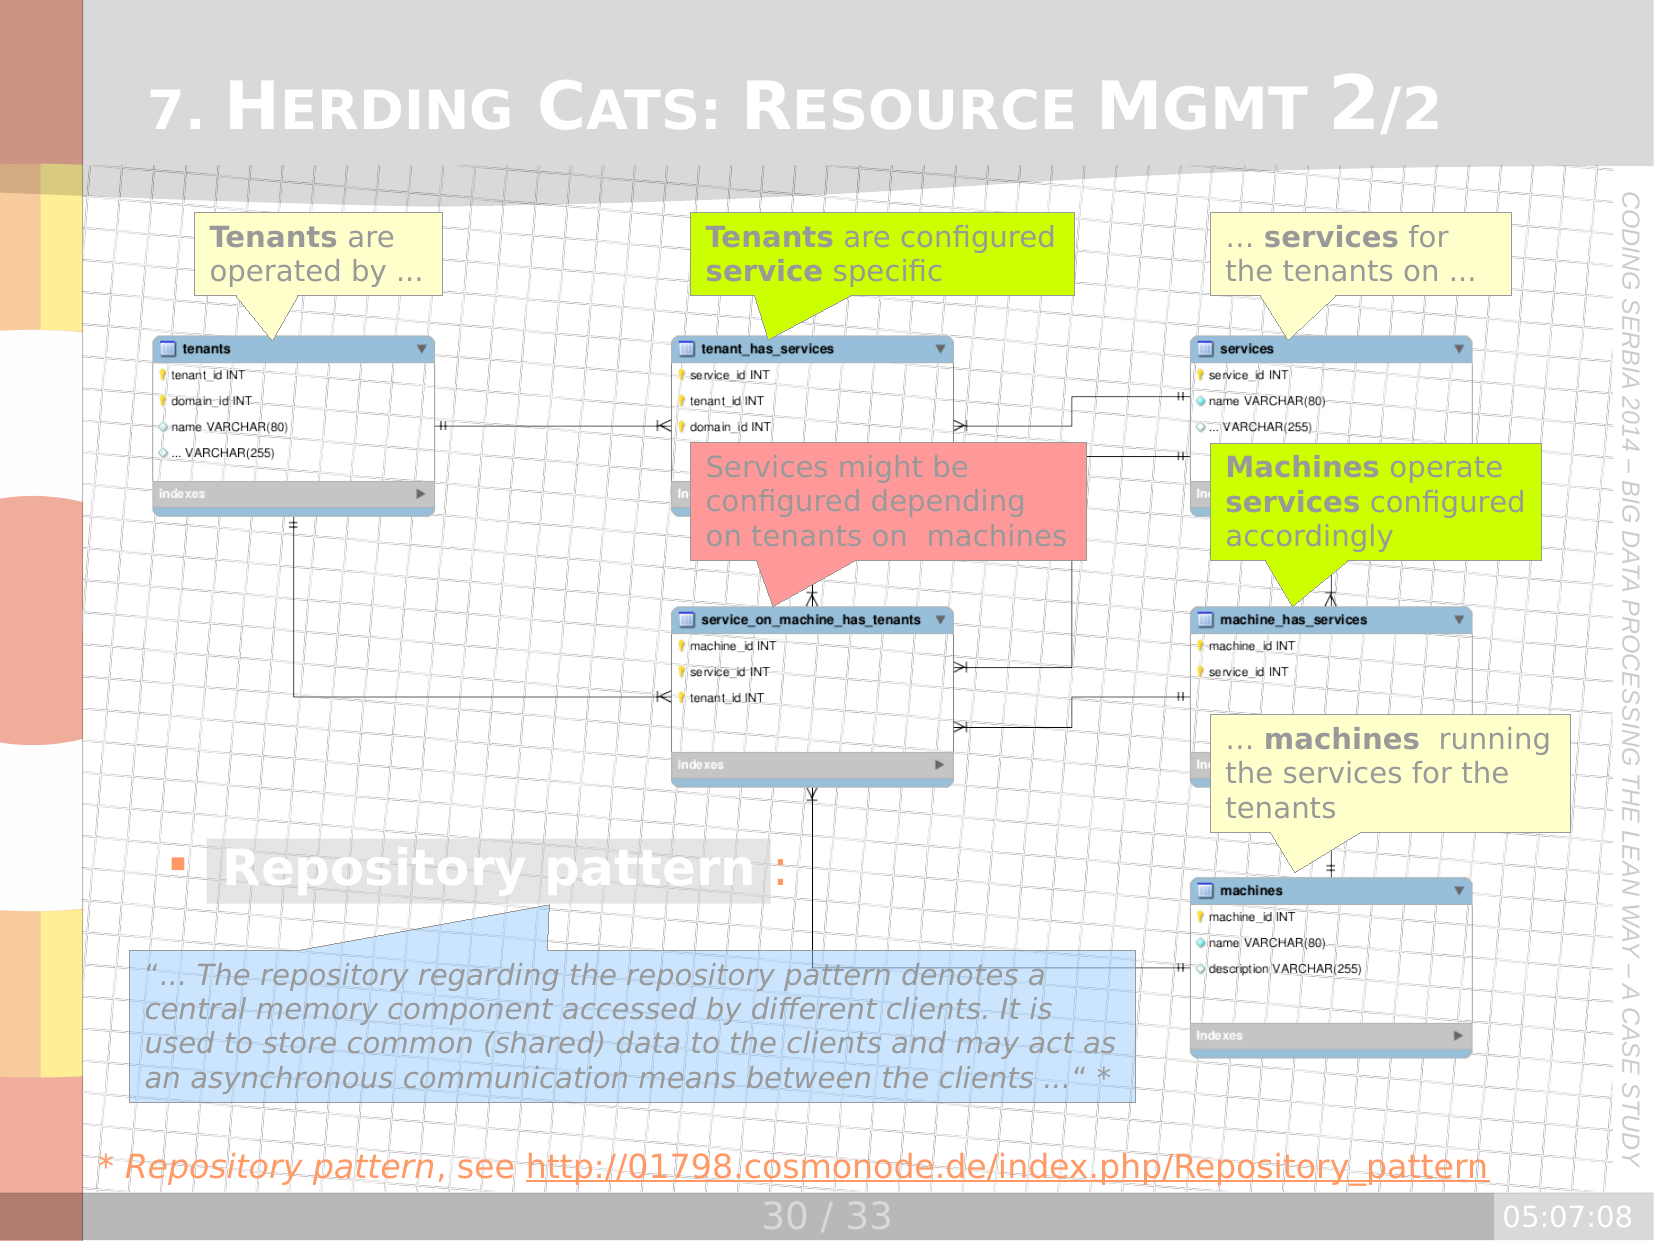

# 7. HERDING CATS: RESOURCE MGMT 2/2
Tenants are configured service specific
Tenants are operated by ...
… services for the tenants on ...
Services might be configured depending on tenants on machines
Machines operate services configured accordingly
… machines running the services for the tenants
Repository pattern :
“... The repository regarding the repository pattern denotes a central memory component accessed by different clients. It is used to store common (shared) data to the clients and may act as an asynchronous communication means between the clients ...“ *
* Repository pattern, see http://01798.cosmonode.de/index.php/Repository_pattern